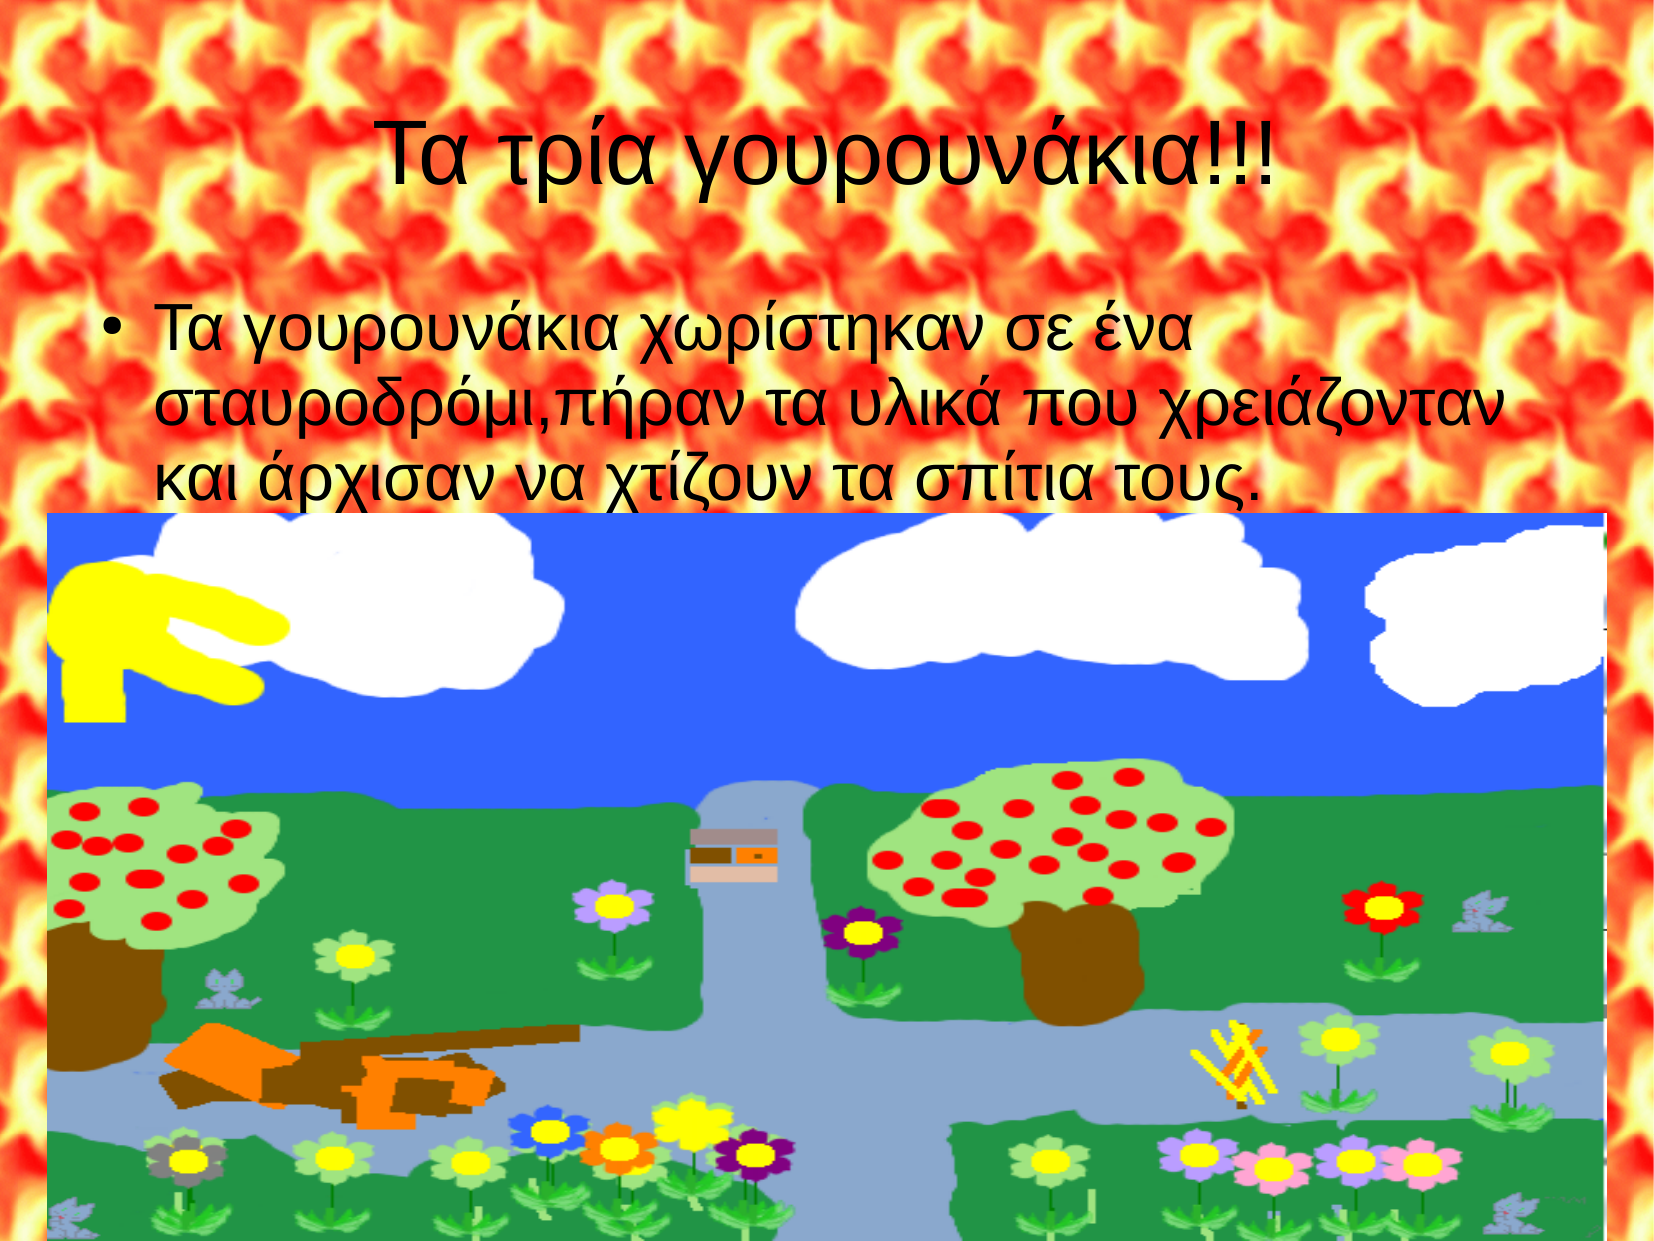

# Τα τρία γουρουνάκια!!!
Τα γουρουνάκια χωρίστηκαν σε ένα σταυροδρόμι,πήραν τα υλικά που χρειάζονταν και άρχισαν να χτίζουν τα σπίτια τους.